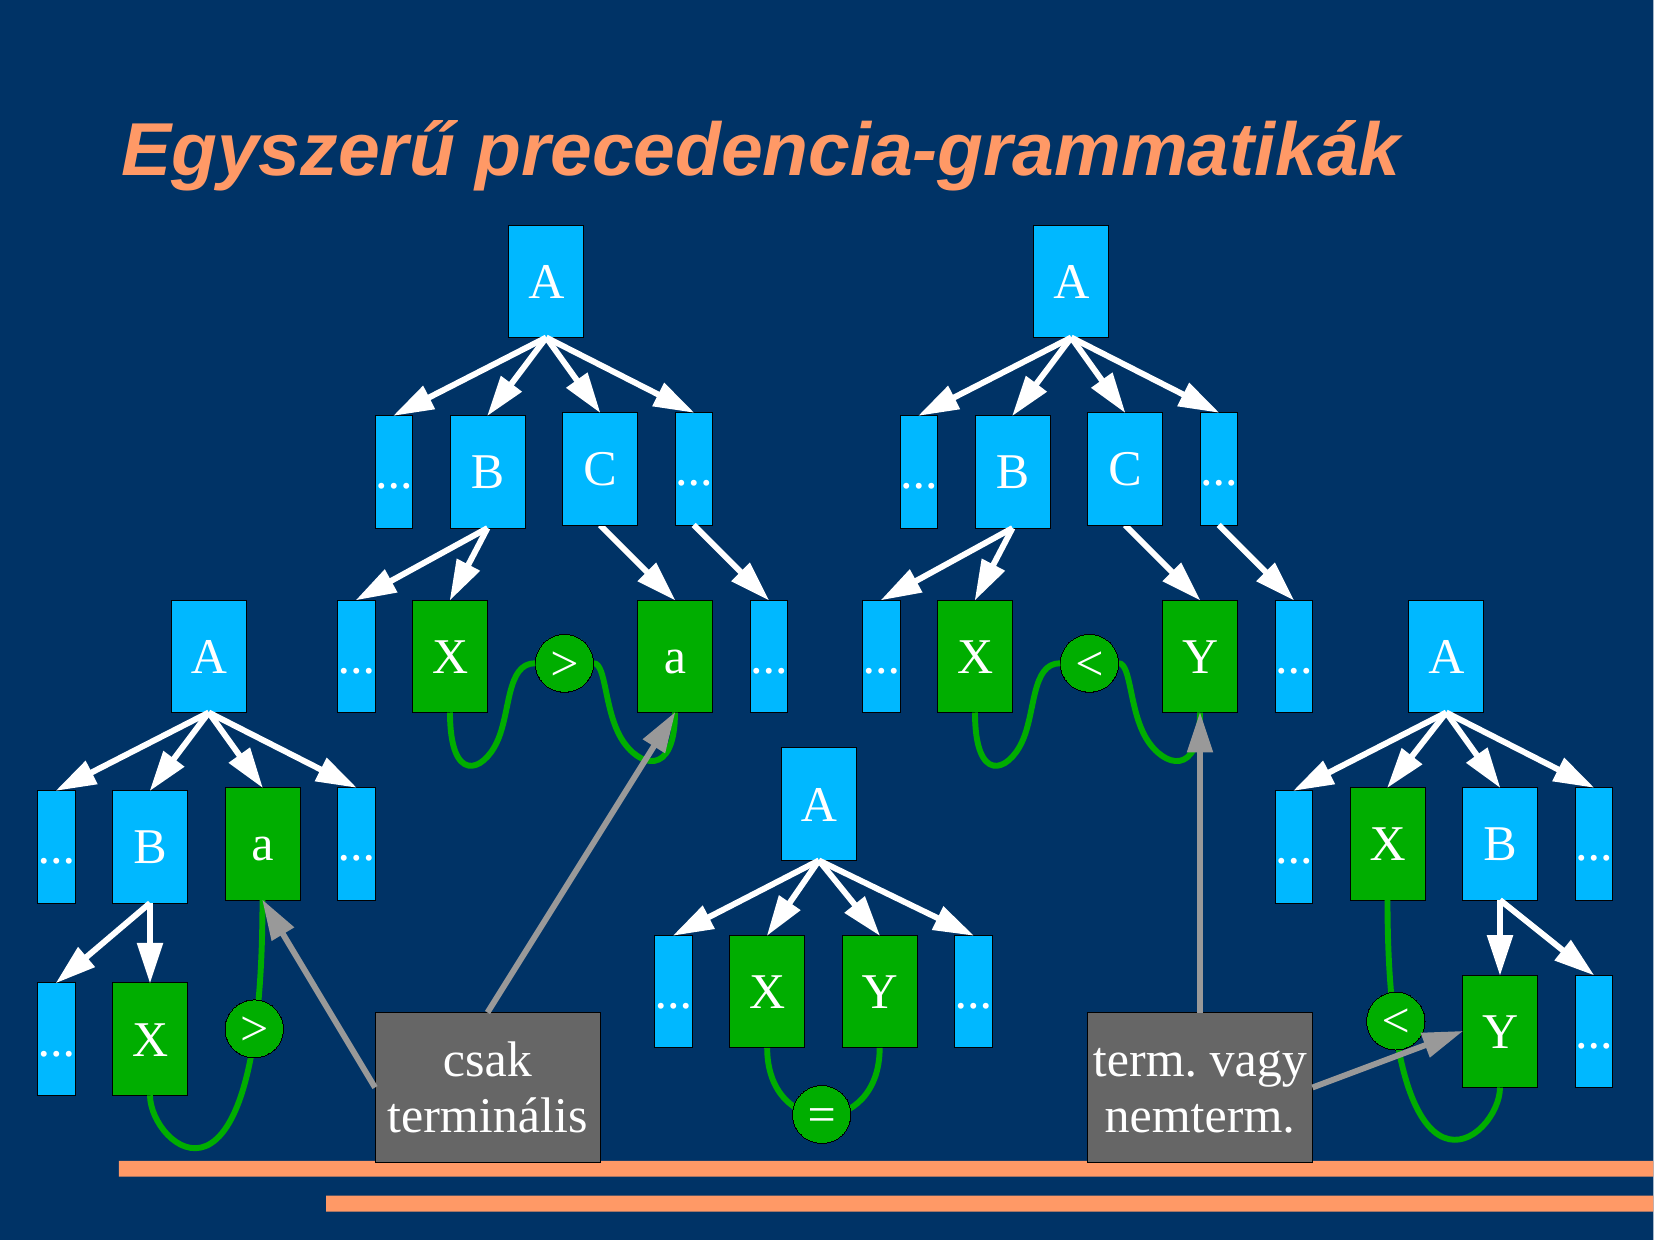

# Egyszerű precedencia-grammatikák
A
A
C
...
C
...
...
B
...
B
A
...
X
a
...
...
X
Y
...
A
>
<
A
a
...
X
B
...
...
B
...
...
X
Y
...
Y
...
...
X
<
>
csak
terminális
term. vagy
nemterm.
=